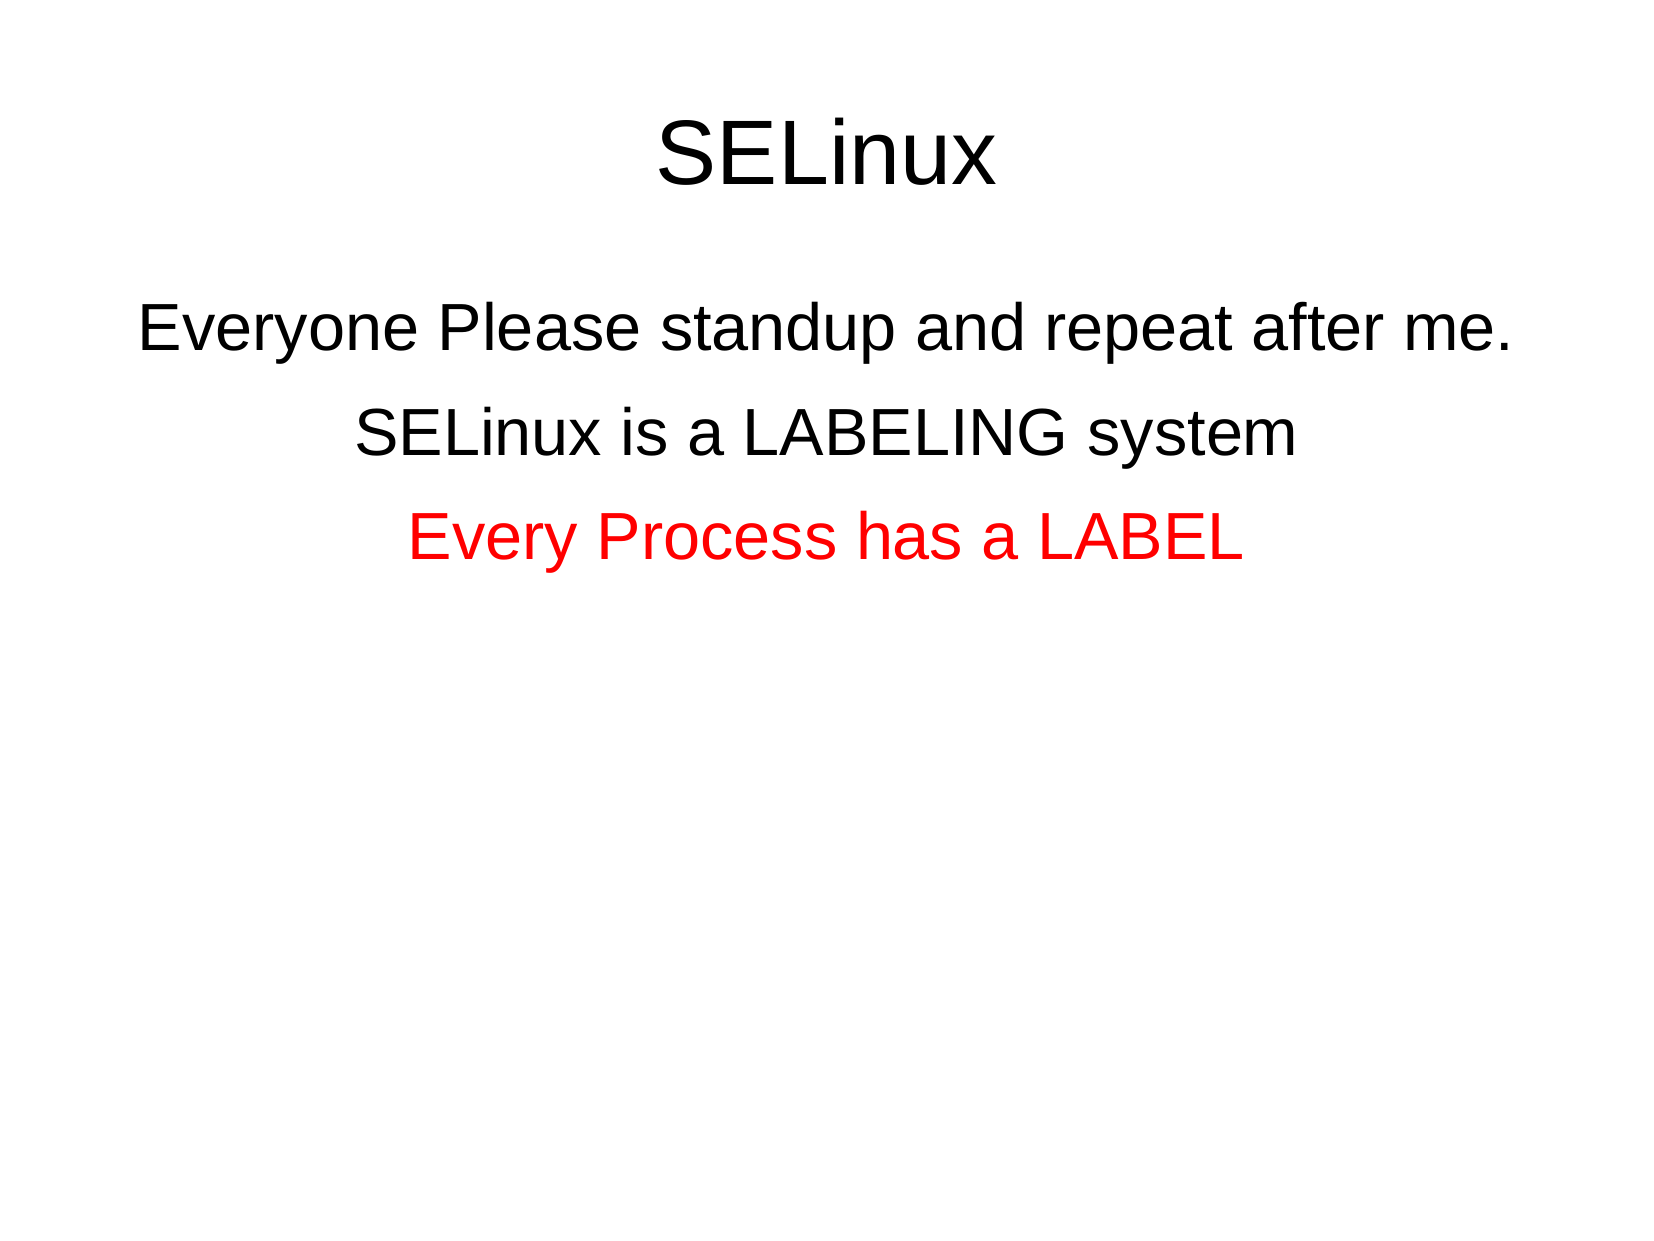

# SELinux
Everyone Please standup and repeat after me.
SELinux is a LABELING system
Every Process has a LABEL